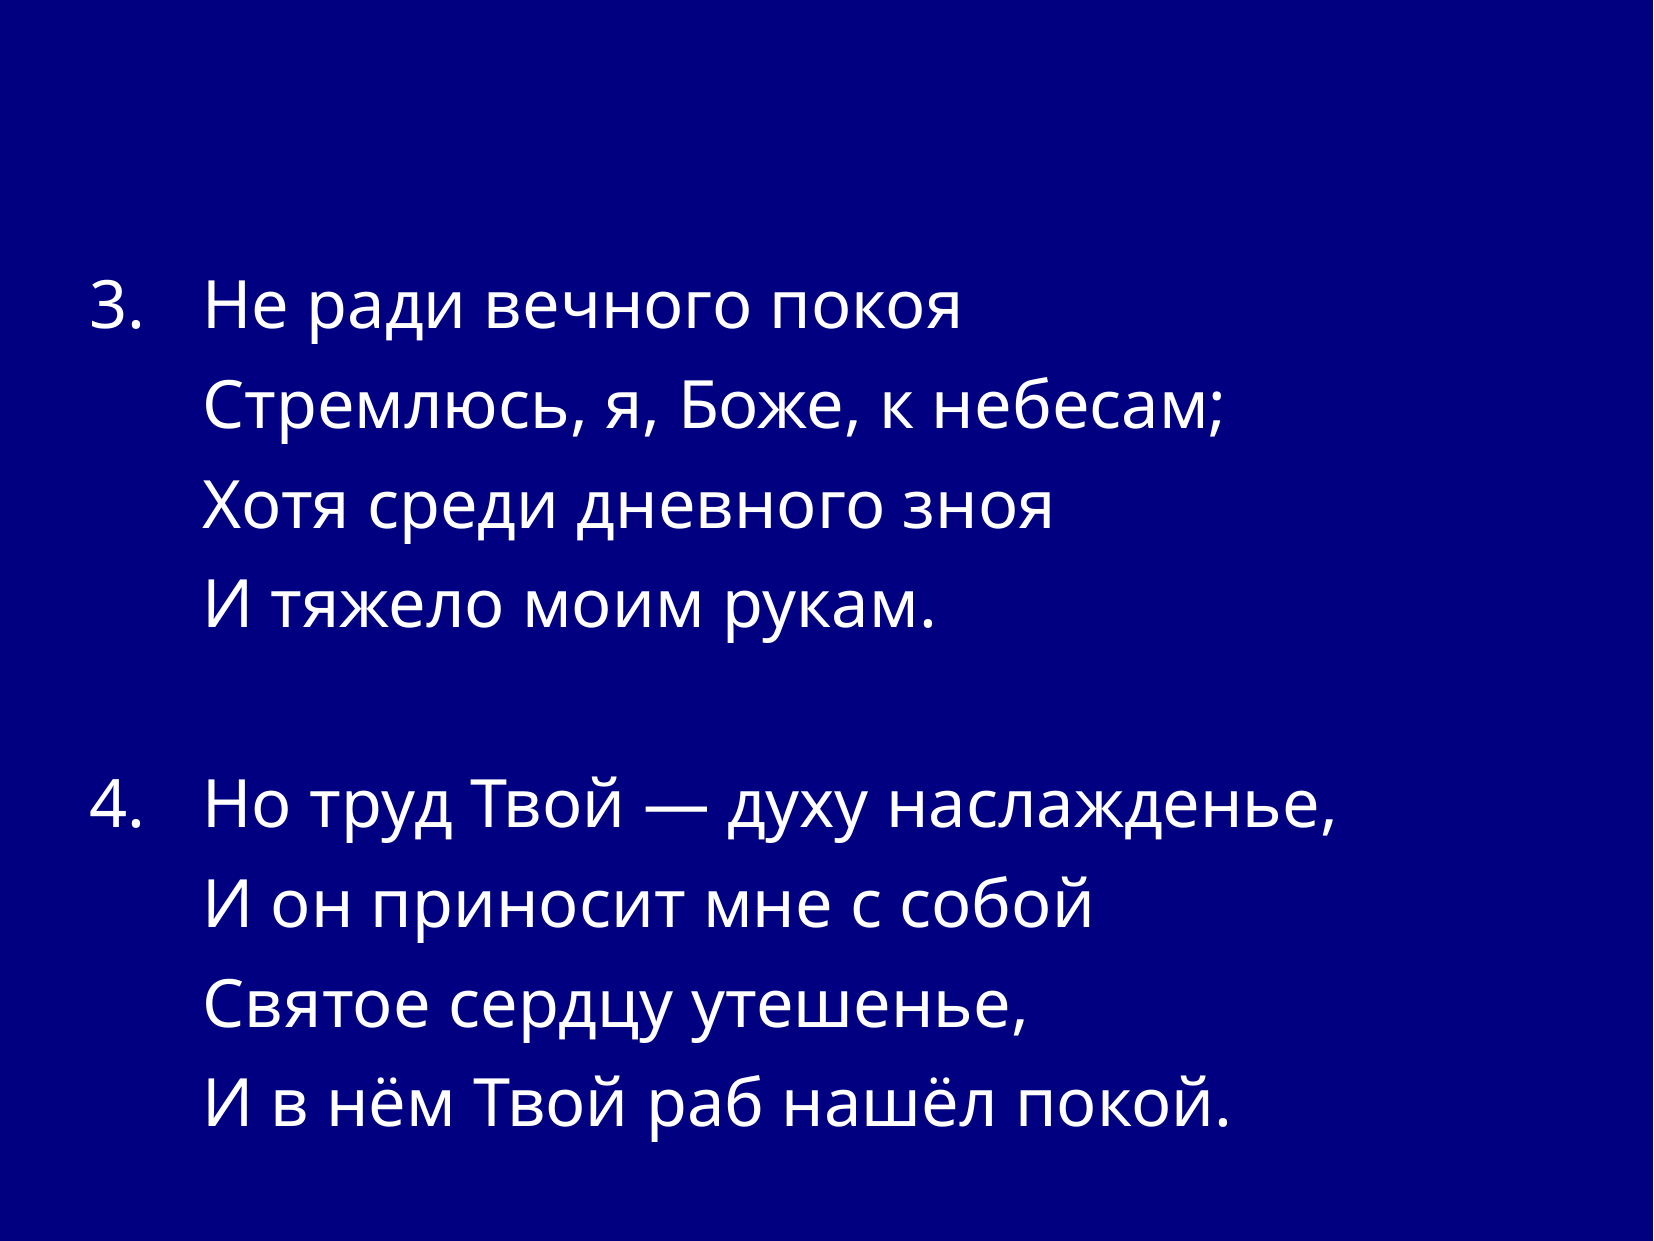

3.	Не ради вечного покоя
	Стремлюсь, я, Боже, к небесам;
	Хотя среди дневного зноя
	И тяжело моим рукам.
4.	Но труд Твой — духу наслажденье,
	И он приносит мне с собой
	Святое сердцу утешенье,
	И в нём Твой раб нашёл покой.